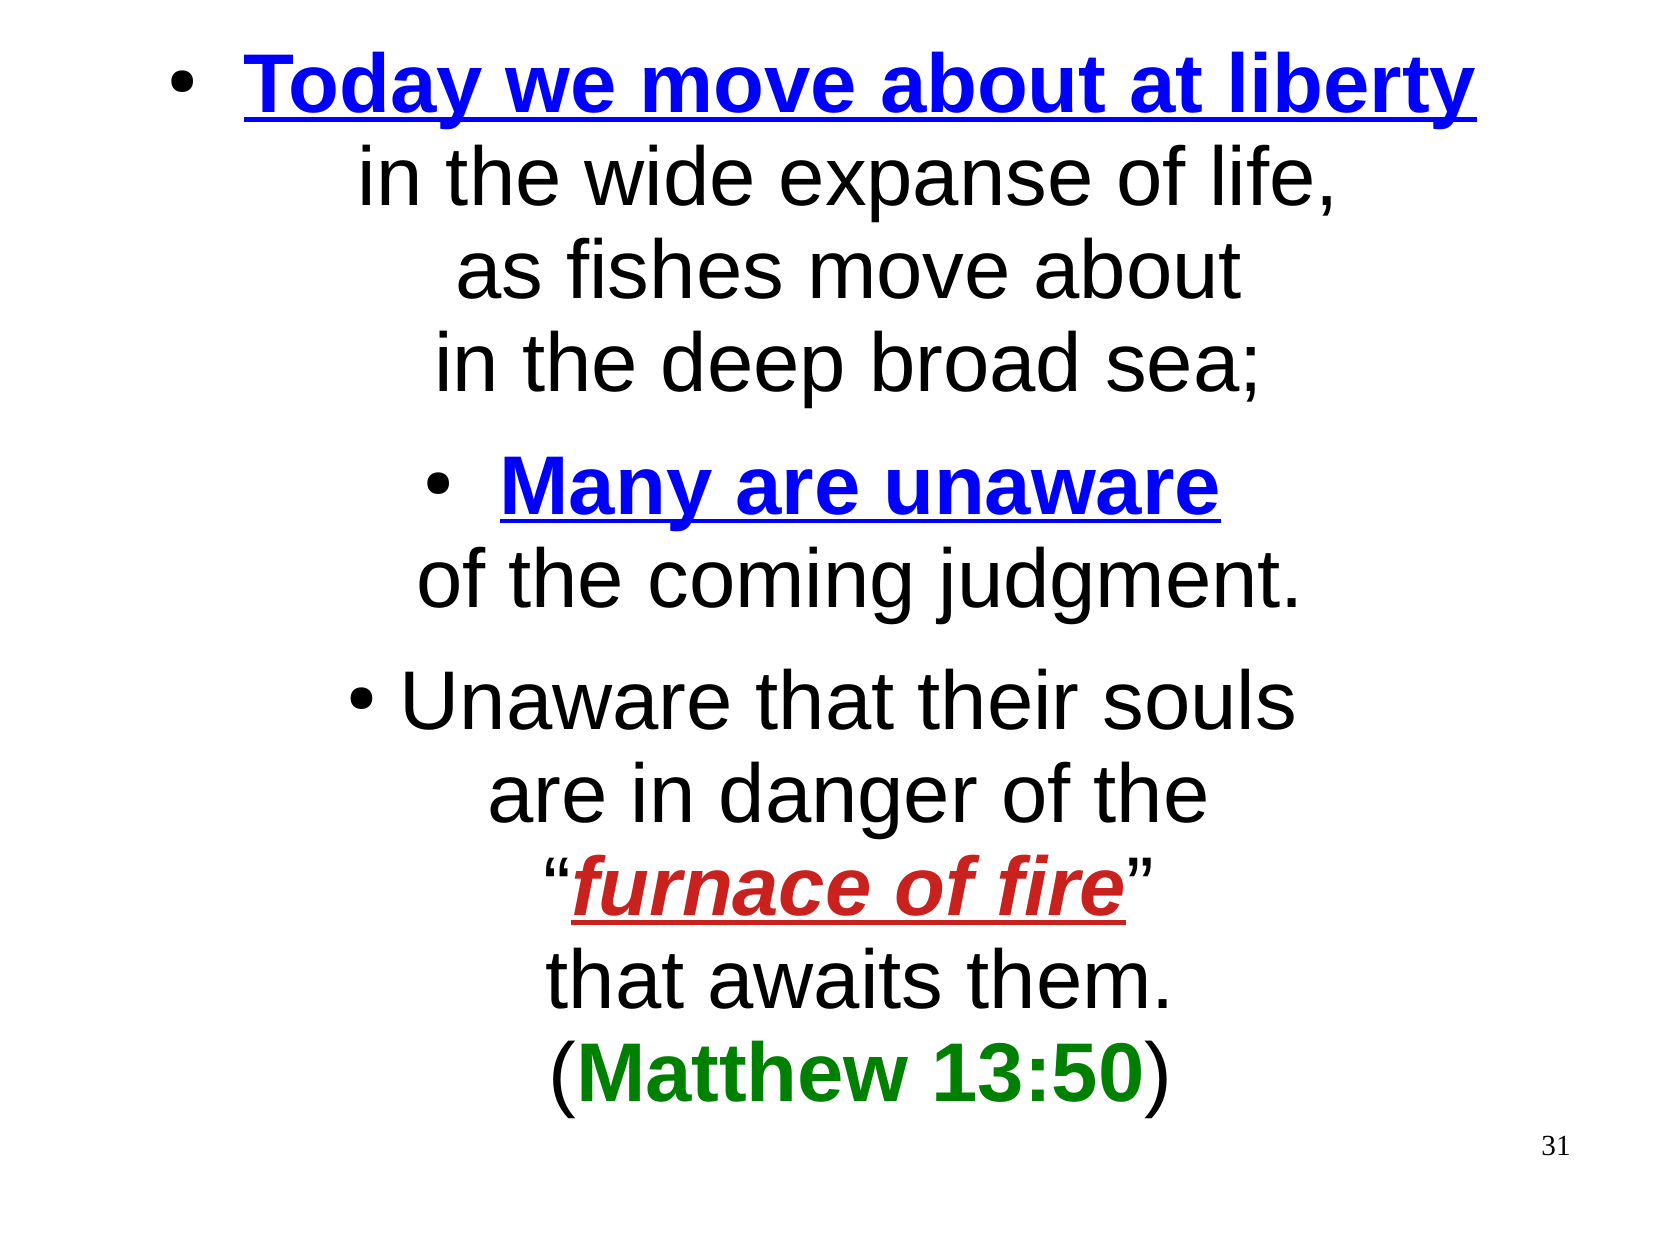

# Today we move about at liberty in the wide expanse of life, as fishes move about in the deep broad sea;
 Many are unaware
of the coming judgment.
Unaware that their souls
are in danger of the
“furnace of fire”
that awaits them.
(Matthew 13:50)
31